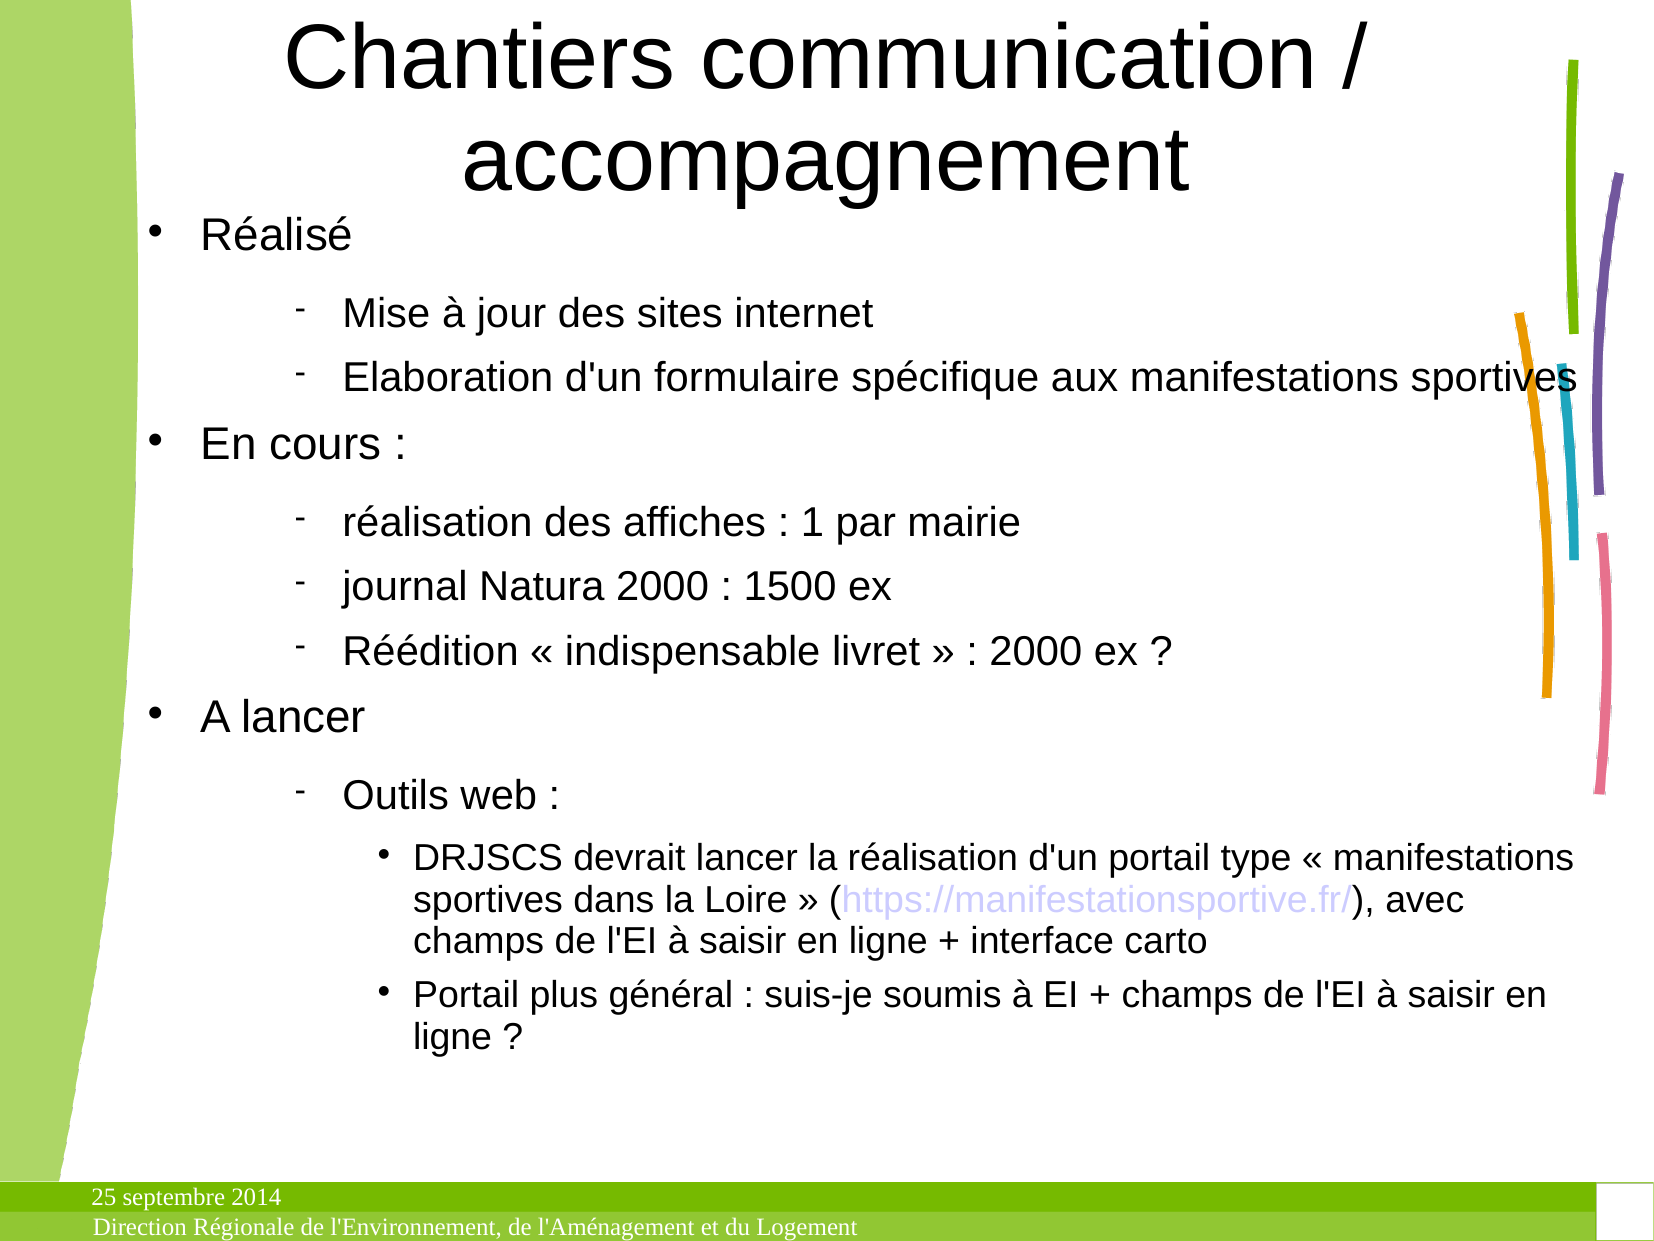

# Chantiers communication / accompagnement
Réalisé
Mise à jour des sites internet
Elaboration d'un formulaire spécifique aux manifestations sportives
En cours :
réalisation des affiches : 1 par mairie
journal Natura 2000 : 1500 ex
Réédition « indispensable livret » : 2000 ex ?
A lancer
Outils web :
DRJSCS devrait lancer la réalisation d'un portail type « manifestations sportives dans la Loire » (https://manifestationsportive.fr/), avec champs de l'EI à saisir en ligne + interface carto
Portail plus général : suis-je soumis à EI + champs de l'EI à saisir en ligne ?